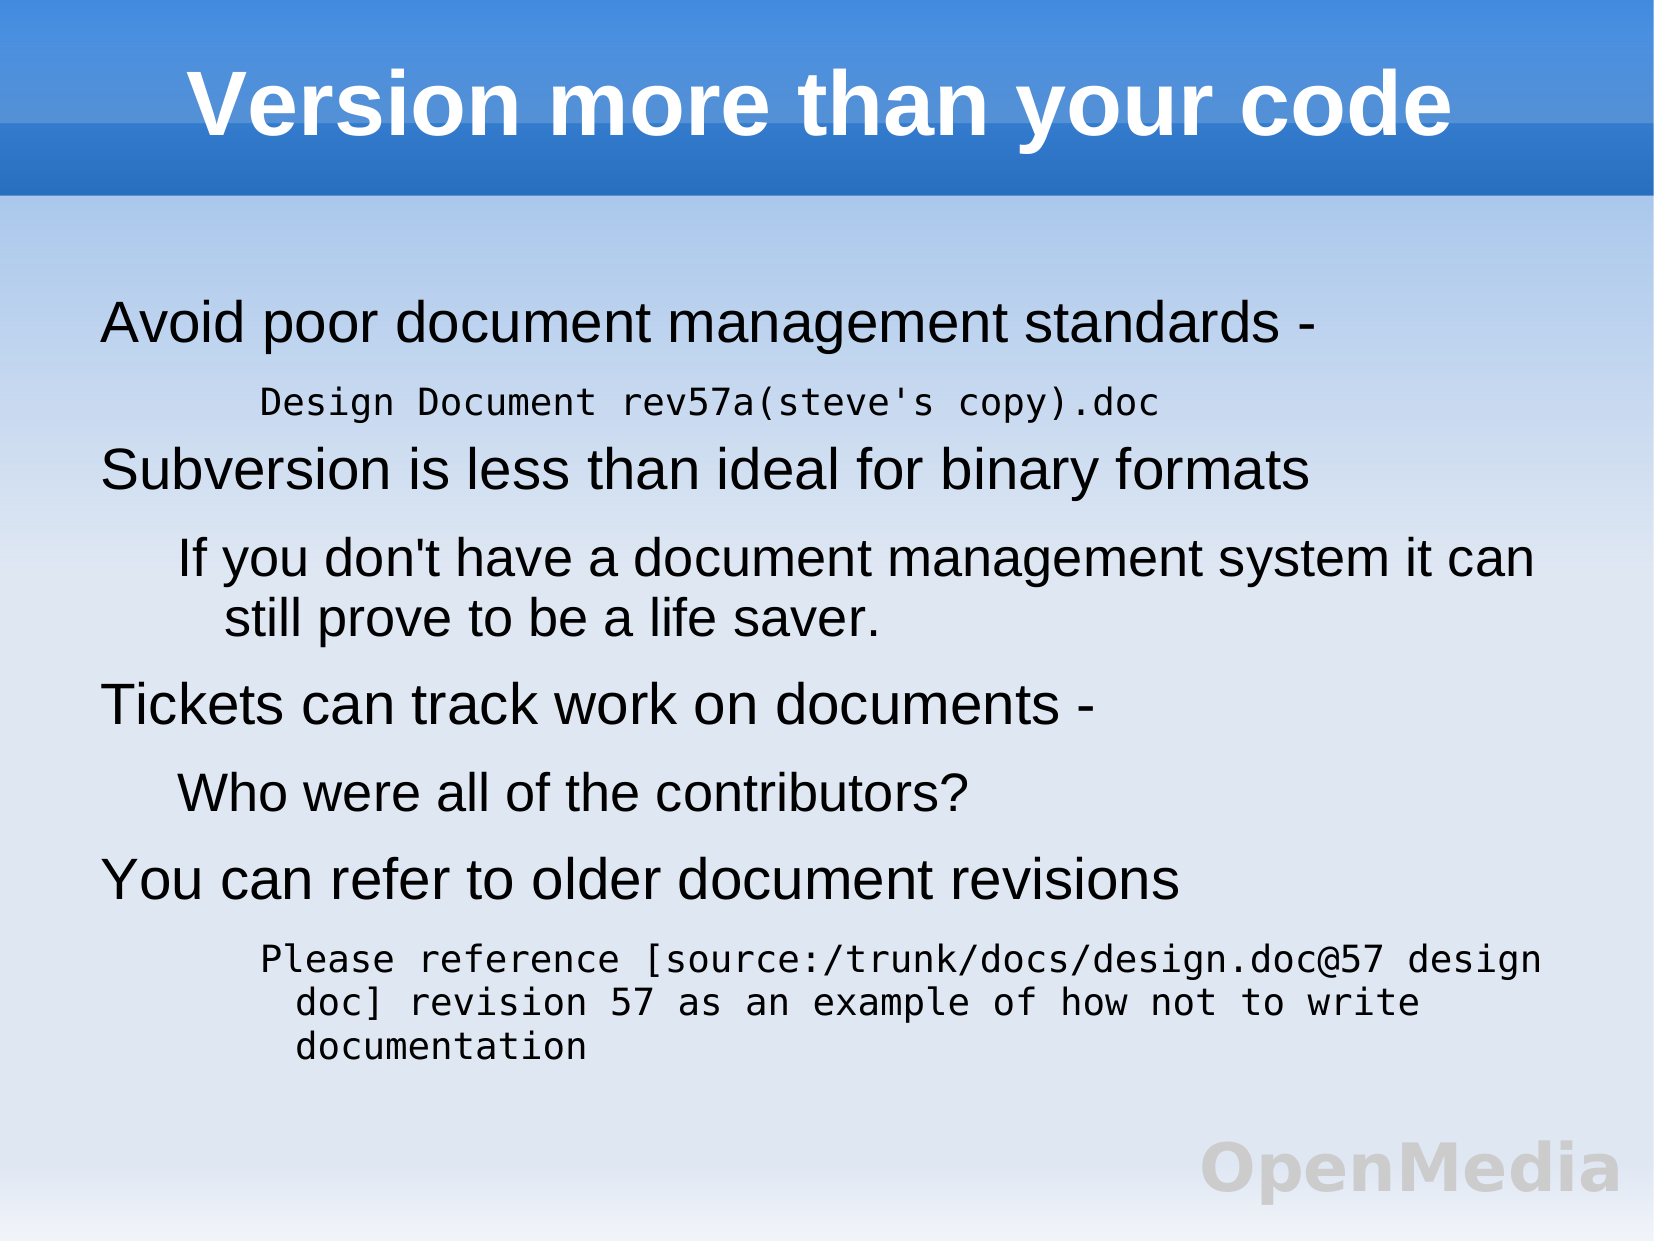

# Version more than your code
Avoid poor document management standards -
Design Document rev57a(steve's copy).doc
Subversion is less than ideal for binary formats
If you don't have a document management system it can still prove to be a life saver.
Tickets can track work on documents -
Who were all of the contributors?
You can refer to older document revisions
Please reference [source:/trunk/docs/design.doc@57 design doc] revision 57 as an example of how not to write documentation
32